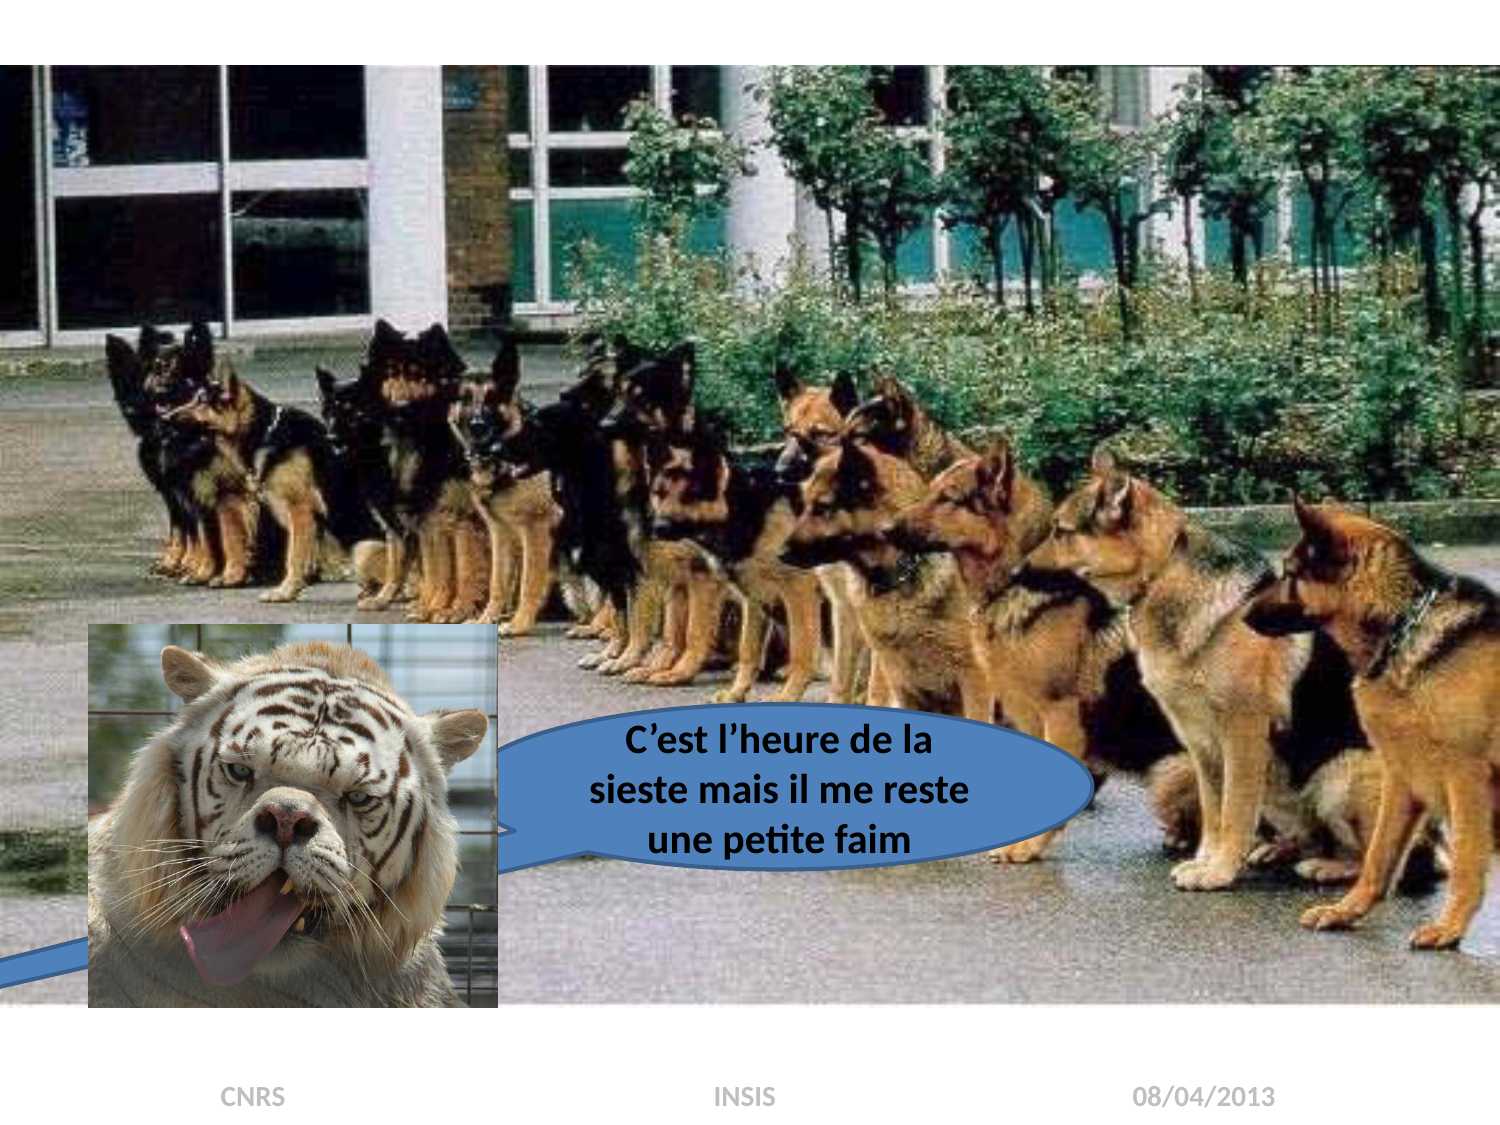

# Ce qui existait
Les raisons de l’évolution
Présentation du nouveau dispositif
L’état de l’avancement de cette évolution
Démarche au sein du CNRS
Questions
C’est l’heure de la sieste mais il me reste une petite faim